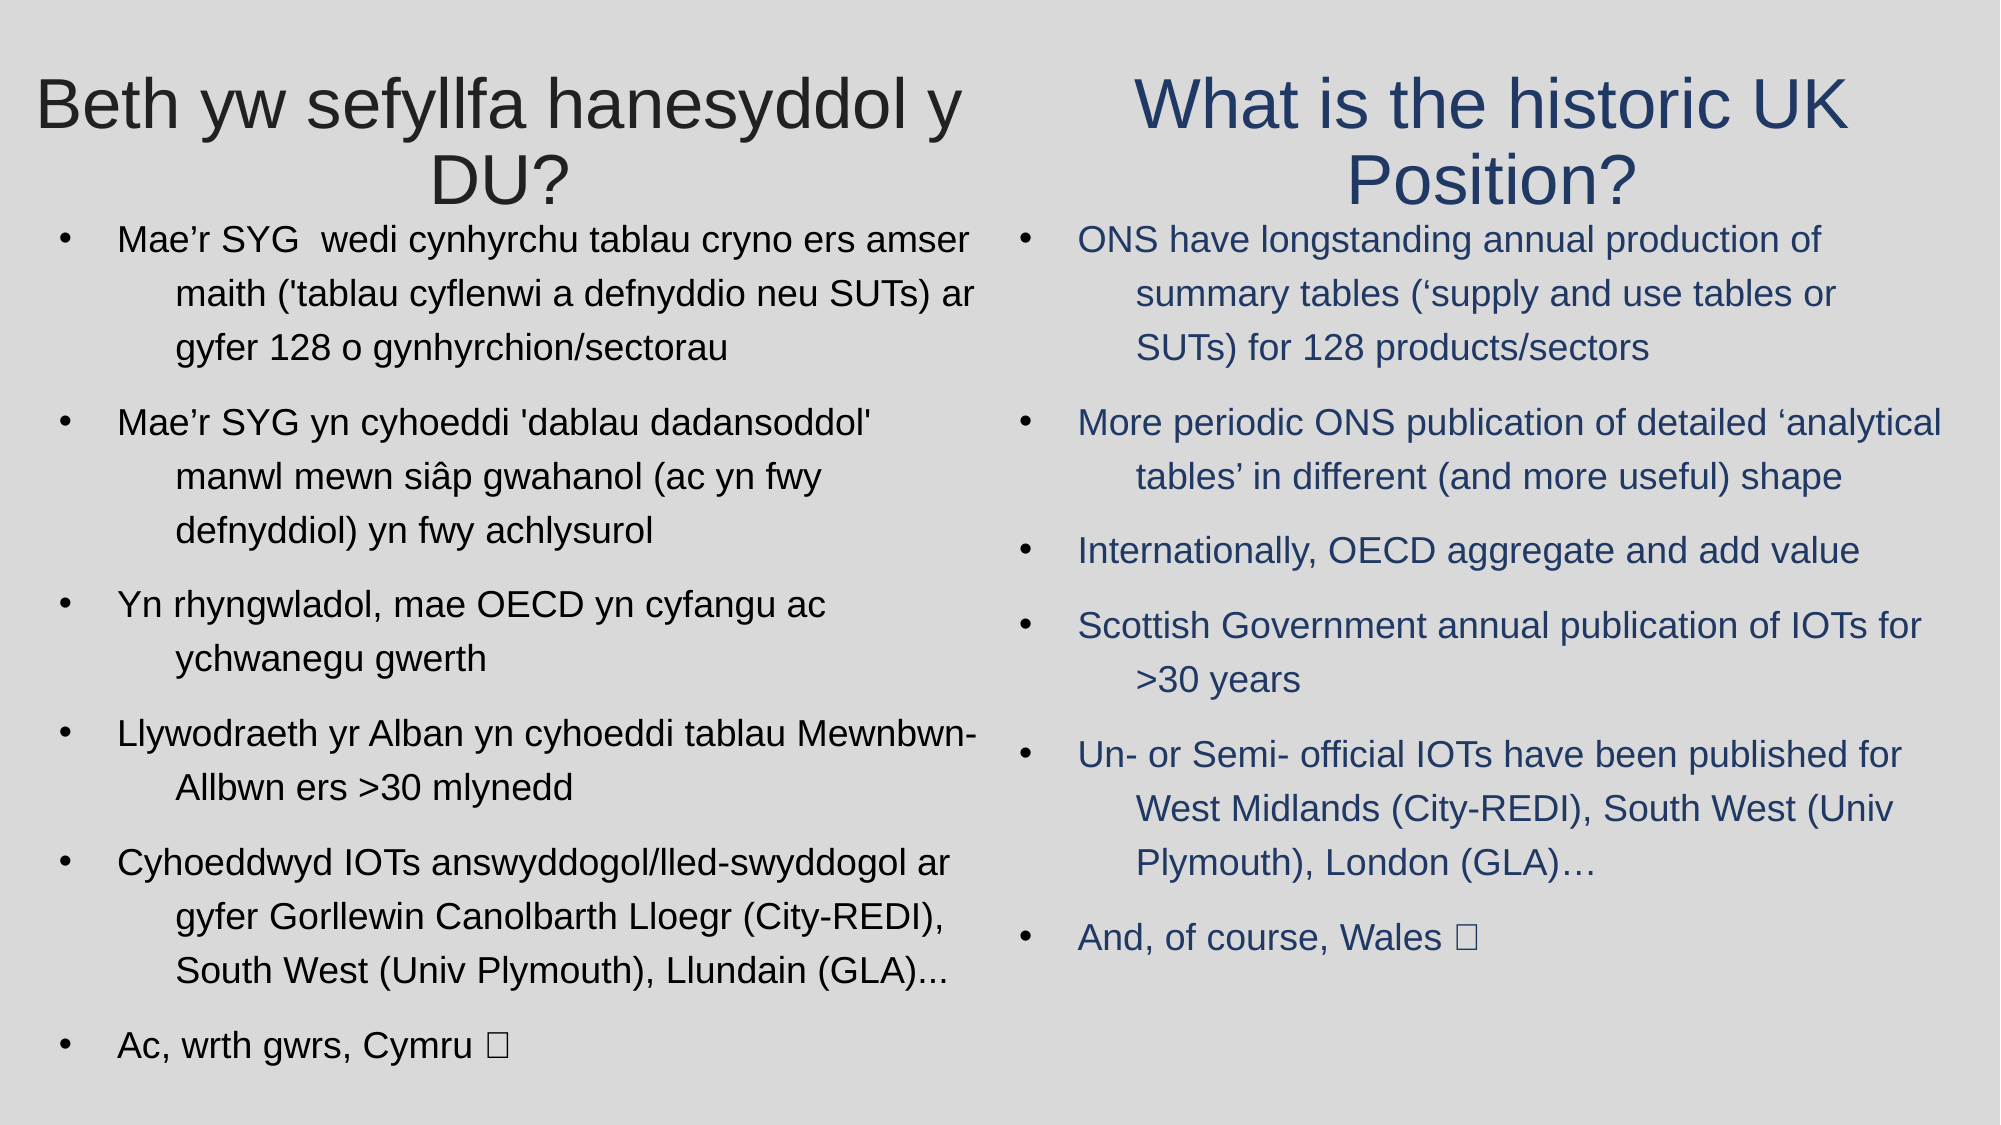

Beth yw sefyllfa hanesyddol y DU?
What is the historic UK Position?
Mae’r SYG wedi cynhyrchu tablau cryno ers amser maith ('tablau cyflenwi a defnyddio neu SUTs) ar gyfer 128 o gynhyrchion/sectorau
Mae’r SYG yn cyhoeddi 'dablau dadansoddol' manwl mewn siâp gwahanol (ac yn fwy defnyddiol) yn fwy achlysurol
Yn rhyngwladol, mae OECD yn cyfangu ac ychwanegu gwerth
Llywodraeth yr Alban yn cyhoeddi tablau Mewnbwn-Allbwn ers >30 mlynedd
Cyhoeddwyd IOTs answyddogol/lled-swyddogol ar gyfer Gorllewin Canolbarth Lloegr (City-REDI), South West (Univ Plymouth), Llundain (GLA)...
Ac, wrth gwrs, Cymru 
# ONS have longstanding annual production of summary tables (‘supply and use tables or SUTs) for 128 products/sectors
More periodic ONS publication of detailed ‘analytical tables’ in different (and more useful) shape
Internationally, OECD aggregate and add value
Scottish Government annual publication of IOTs for >30 years
Un- or Semi- official IOTs have been published for West Midlands (City-REDI), South West (Univ Plymouth), London (GLA)…
And, of course, Wales 